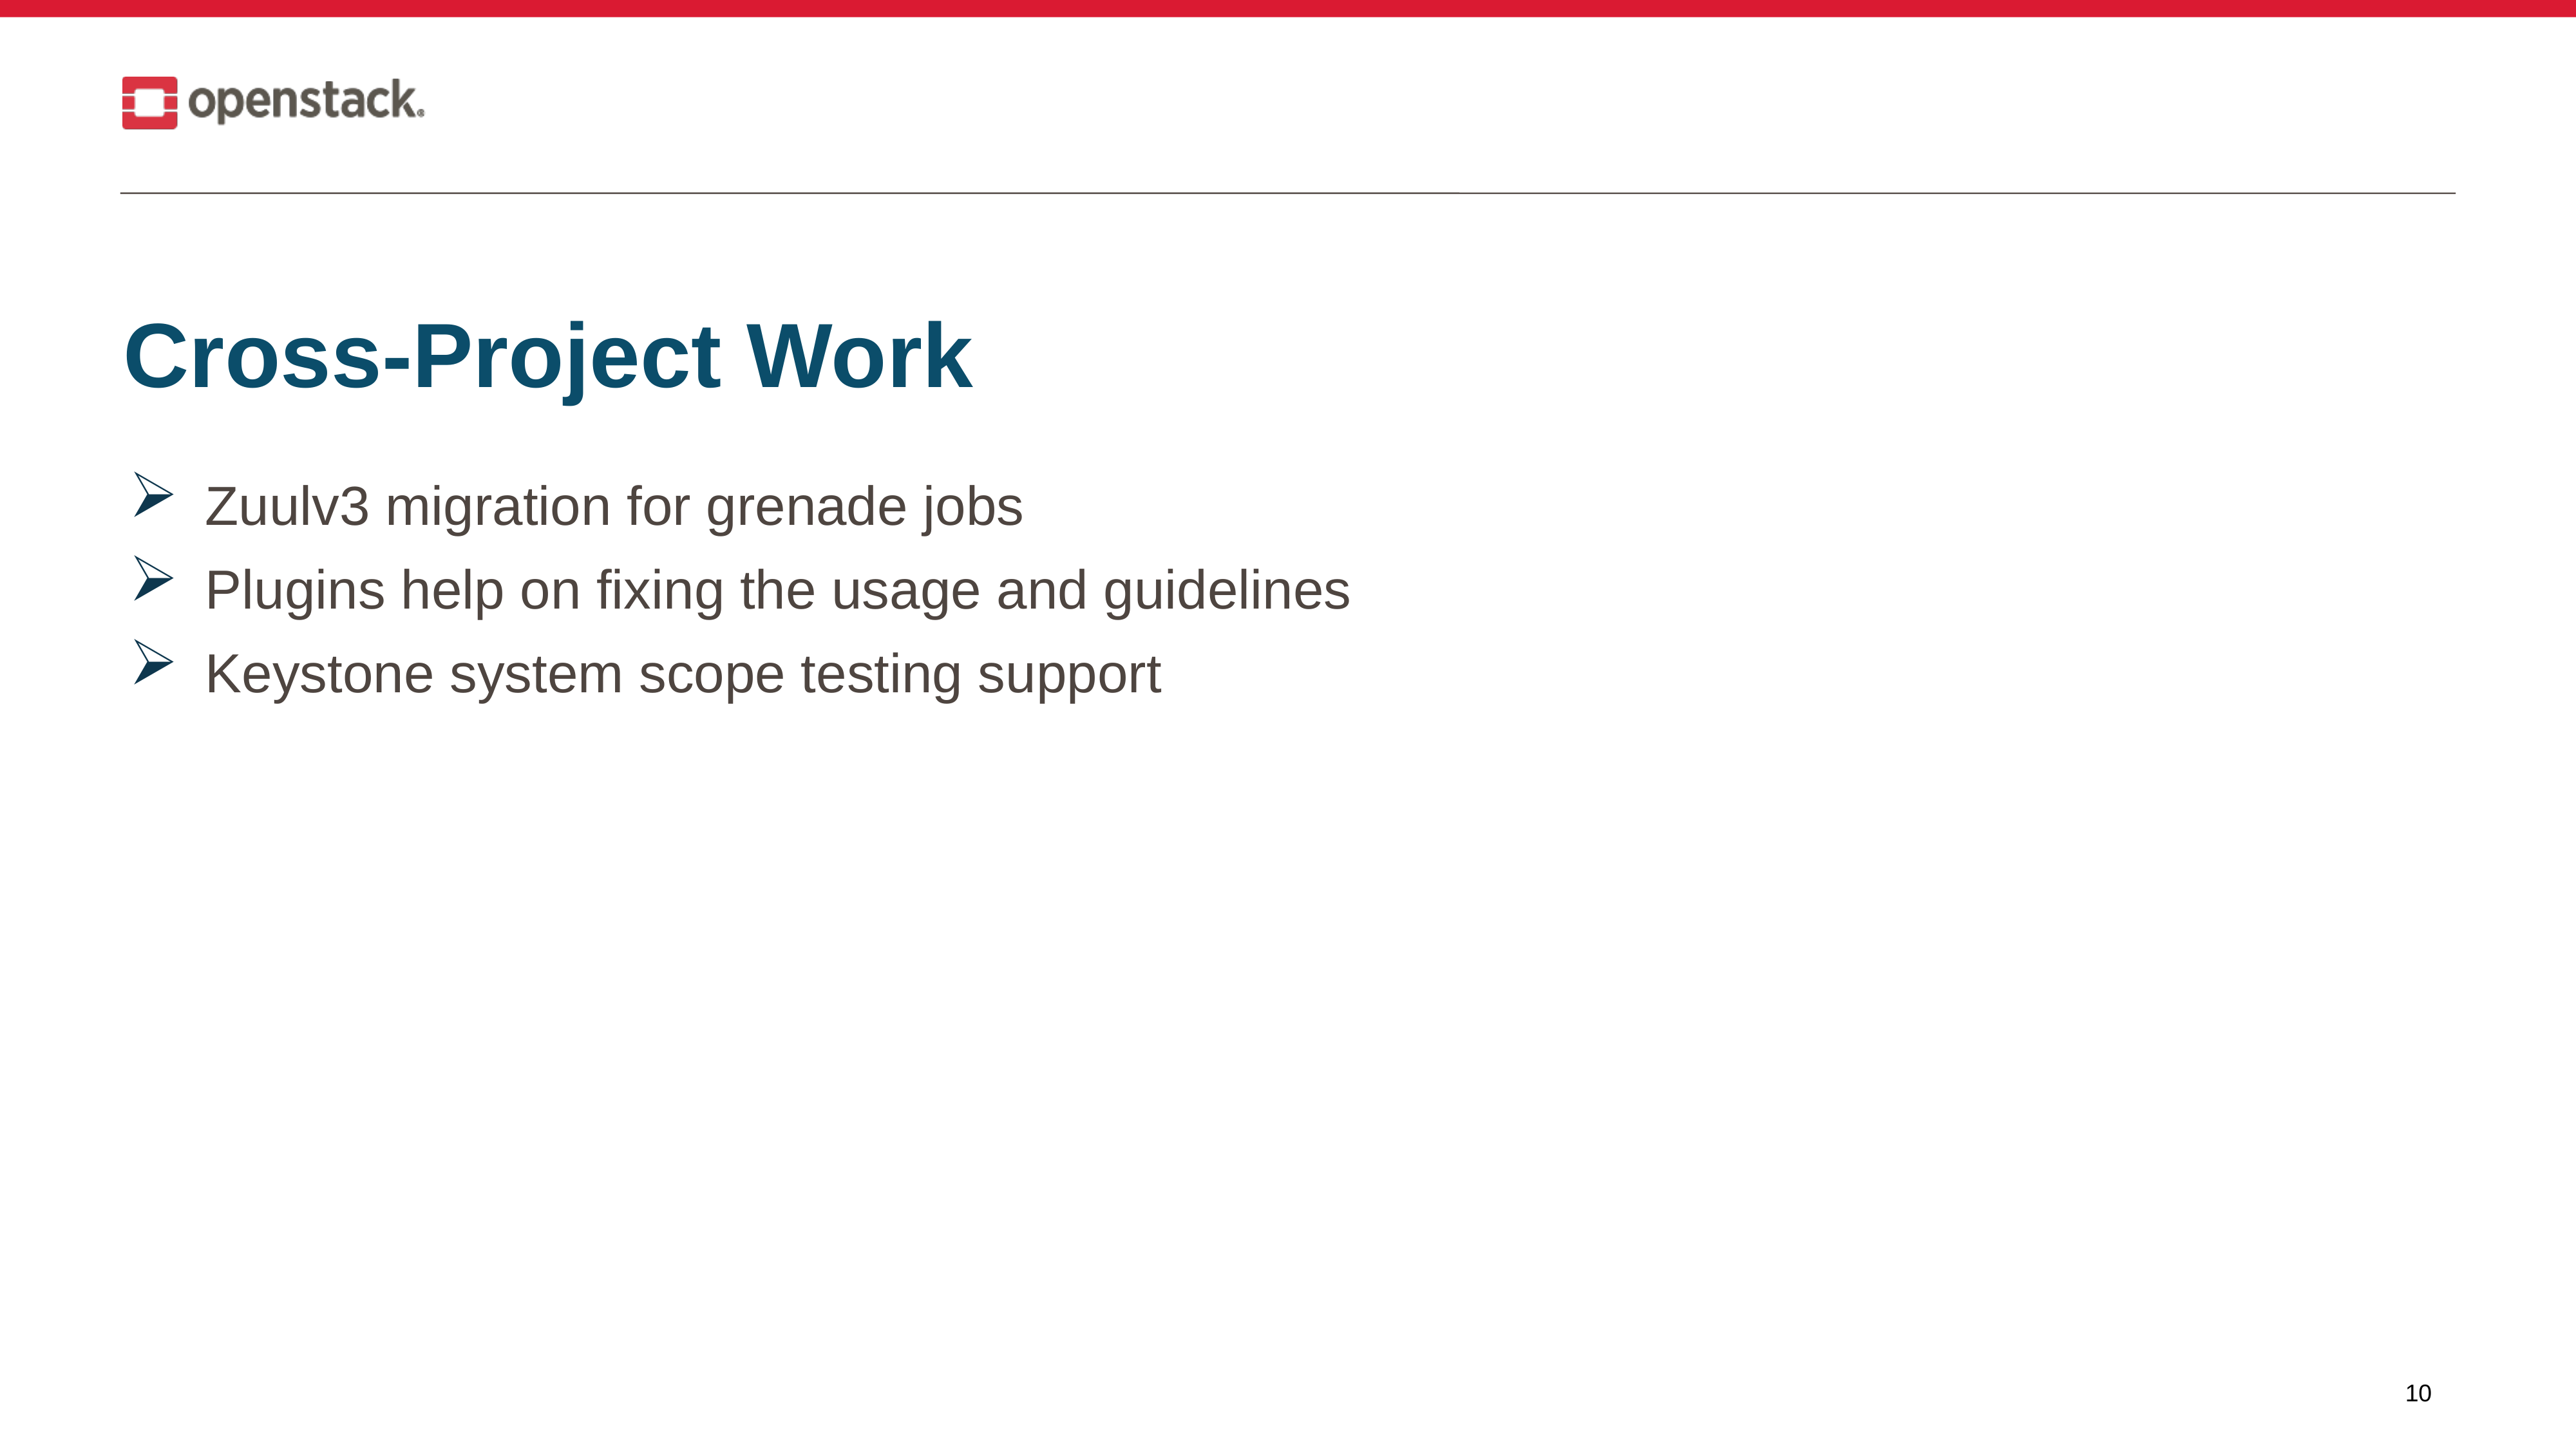

Cross-Project Work
Zuulv3 migration for grenade jobs
Plugins help on fixing the usage and guidelines
Keystone system scope testing support